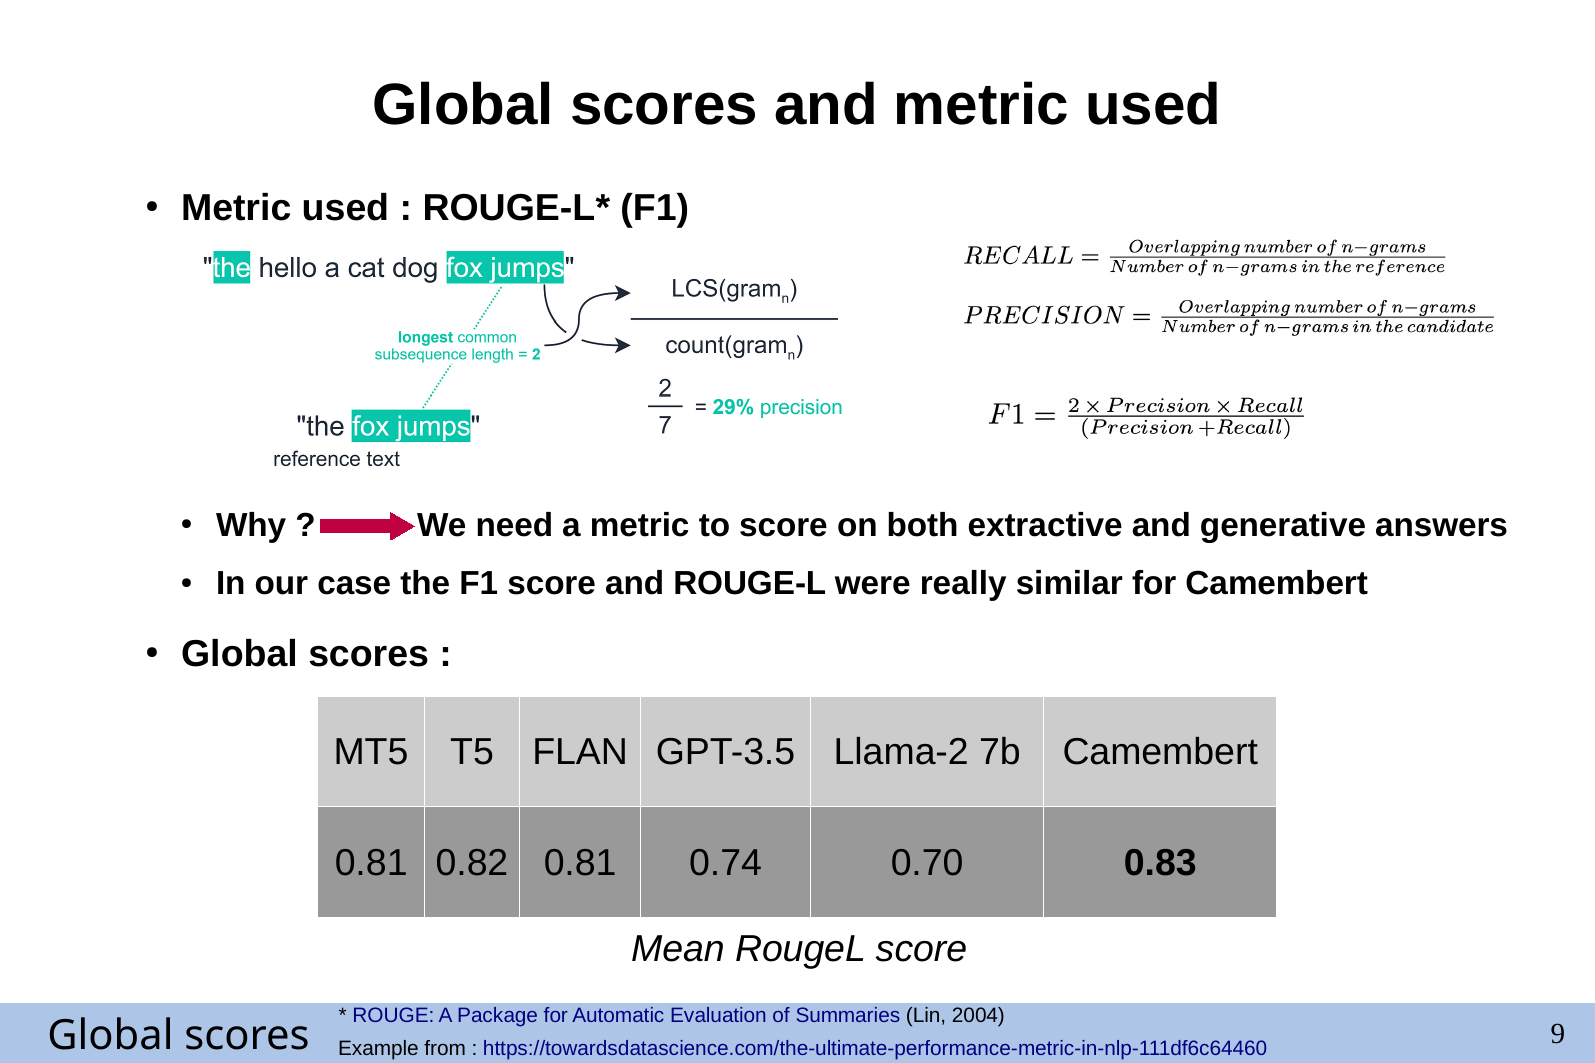

Global scores and metric used
Metric used : ROUGE-L* (F1)
Why ? We need a metric to score on both extractive and generative answers
In our case the F1 score and ROUGE-L were really similar for Camembert
Global scores :
| MT5 | T5 | FLAN | GPT-3.5 | Llama-2 7b | Camembert |
| --- | --- | --- | --- | --- | --- |
| 0.81 | 0.82 | 0.81 | 0.74 | 0.70 | 0.83 |
Mean RougeL score
# Global scores
* ROUGE: A Package for Automatic Evaluation of Summaries (Lin, 2004)
Example from : https://towardsdatascience.com/the-ultimate-performance-metric-in-nlp-111df6c64460